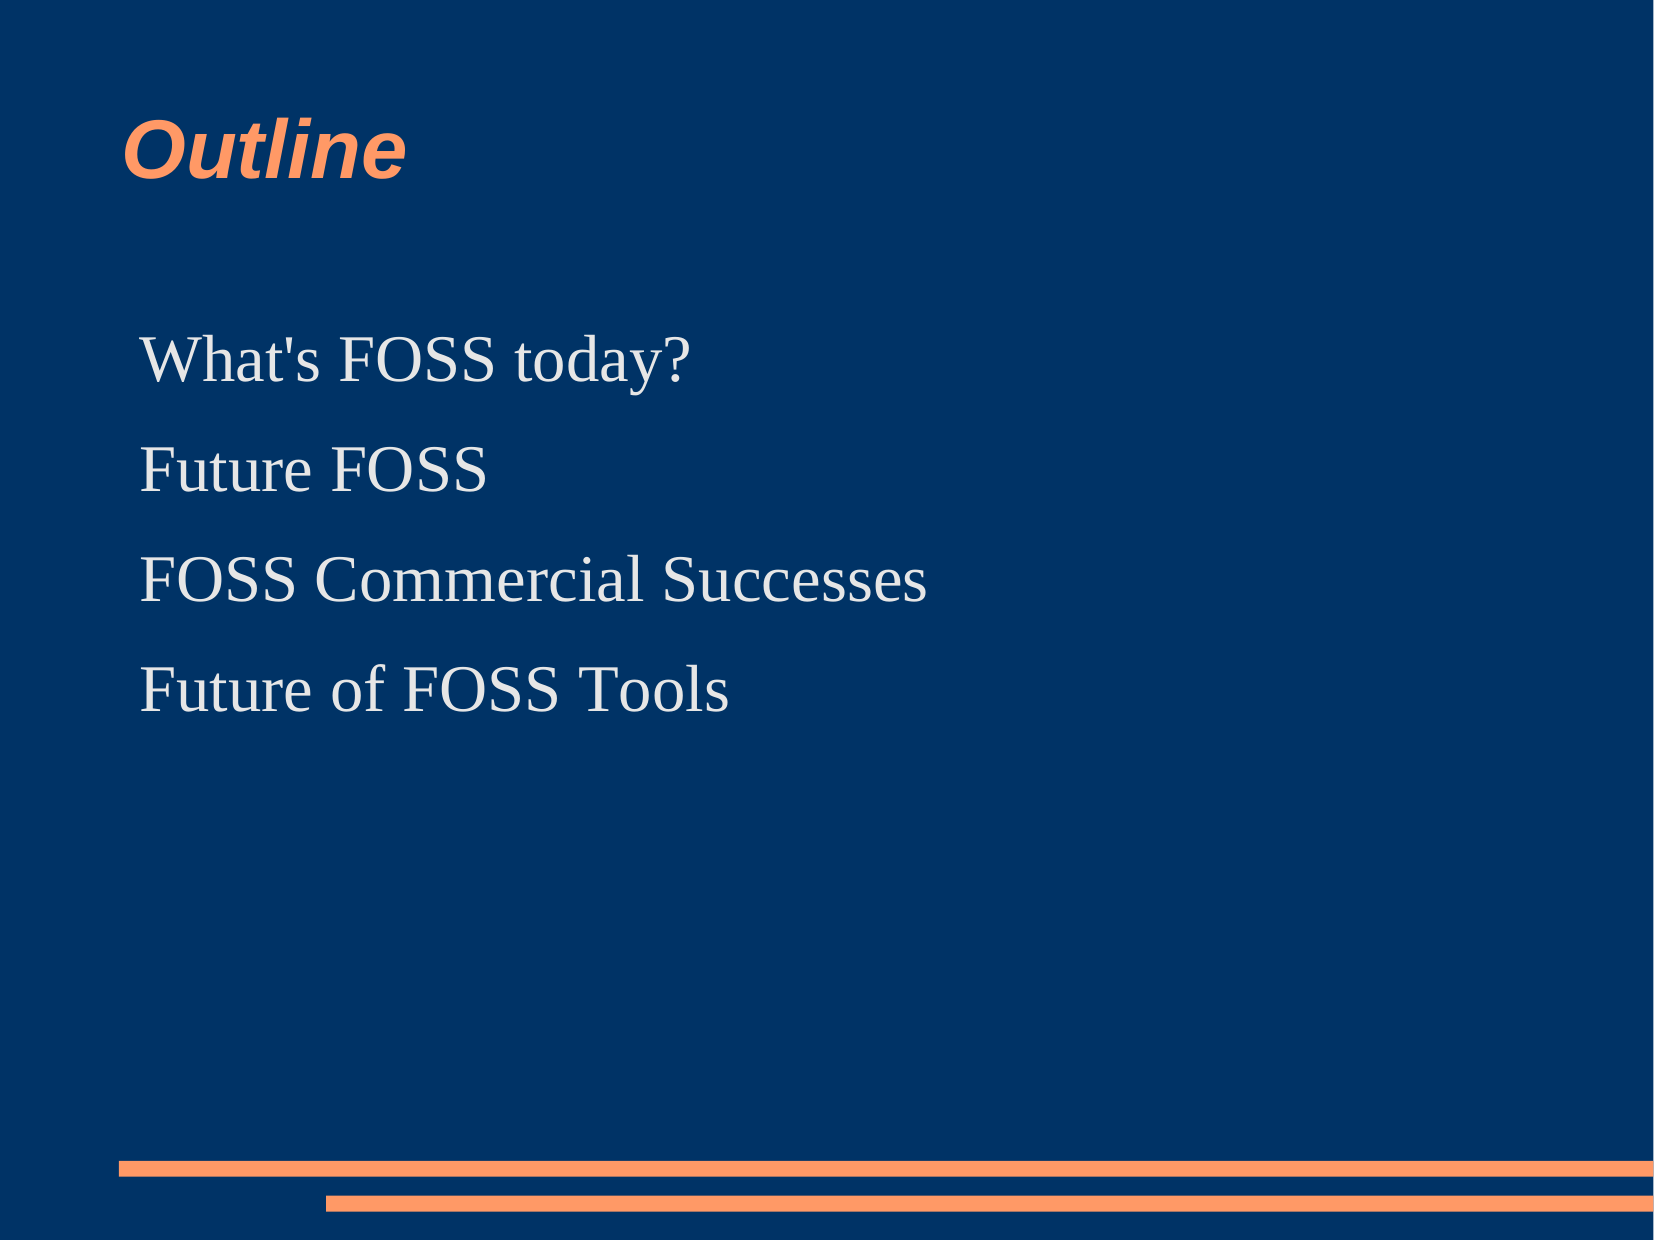

# Outline
What's FOSS today?
Future FOSS
FOSS Commercial Successes
Future of FOSS Tools